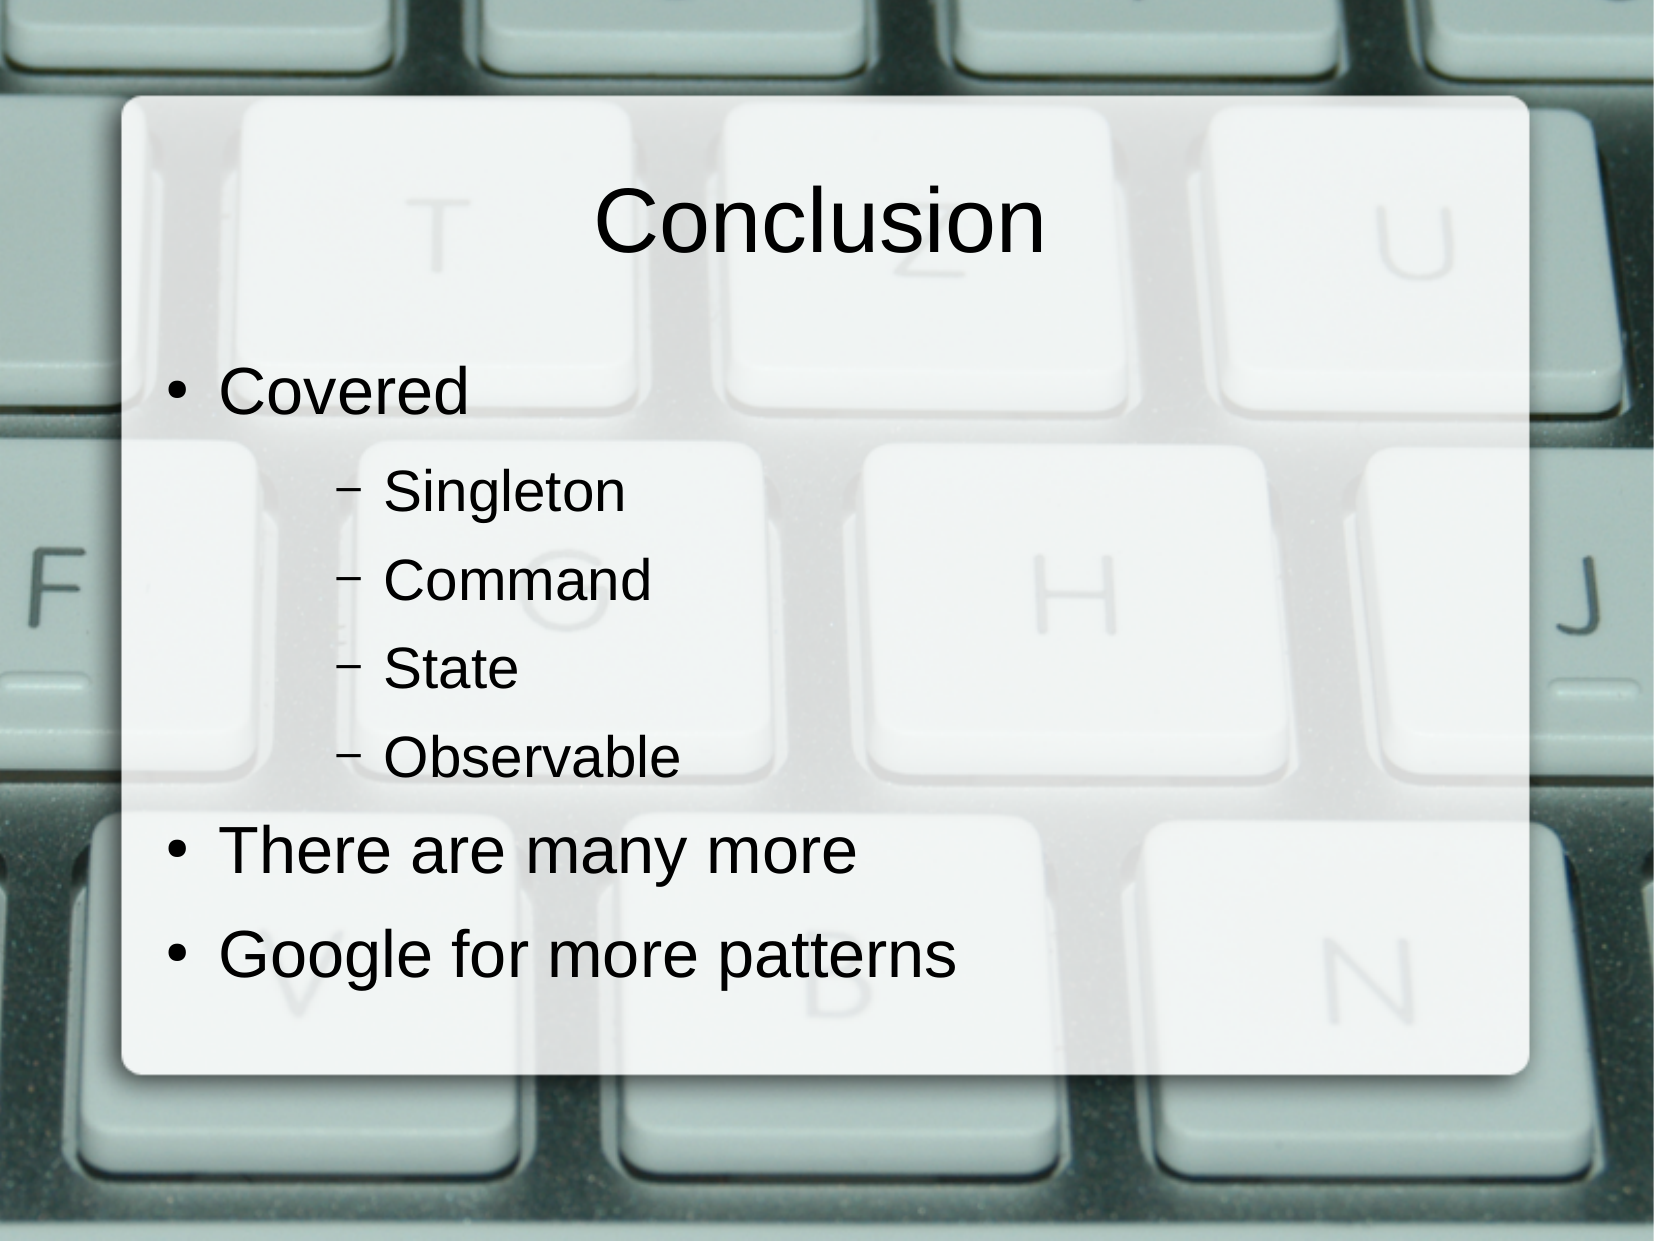

# Conclusion
Covered
Singleton
Command
State
Observable
There are many more
Google for more patterns